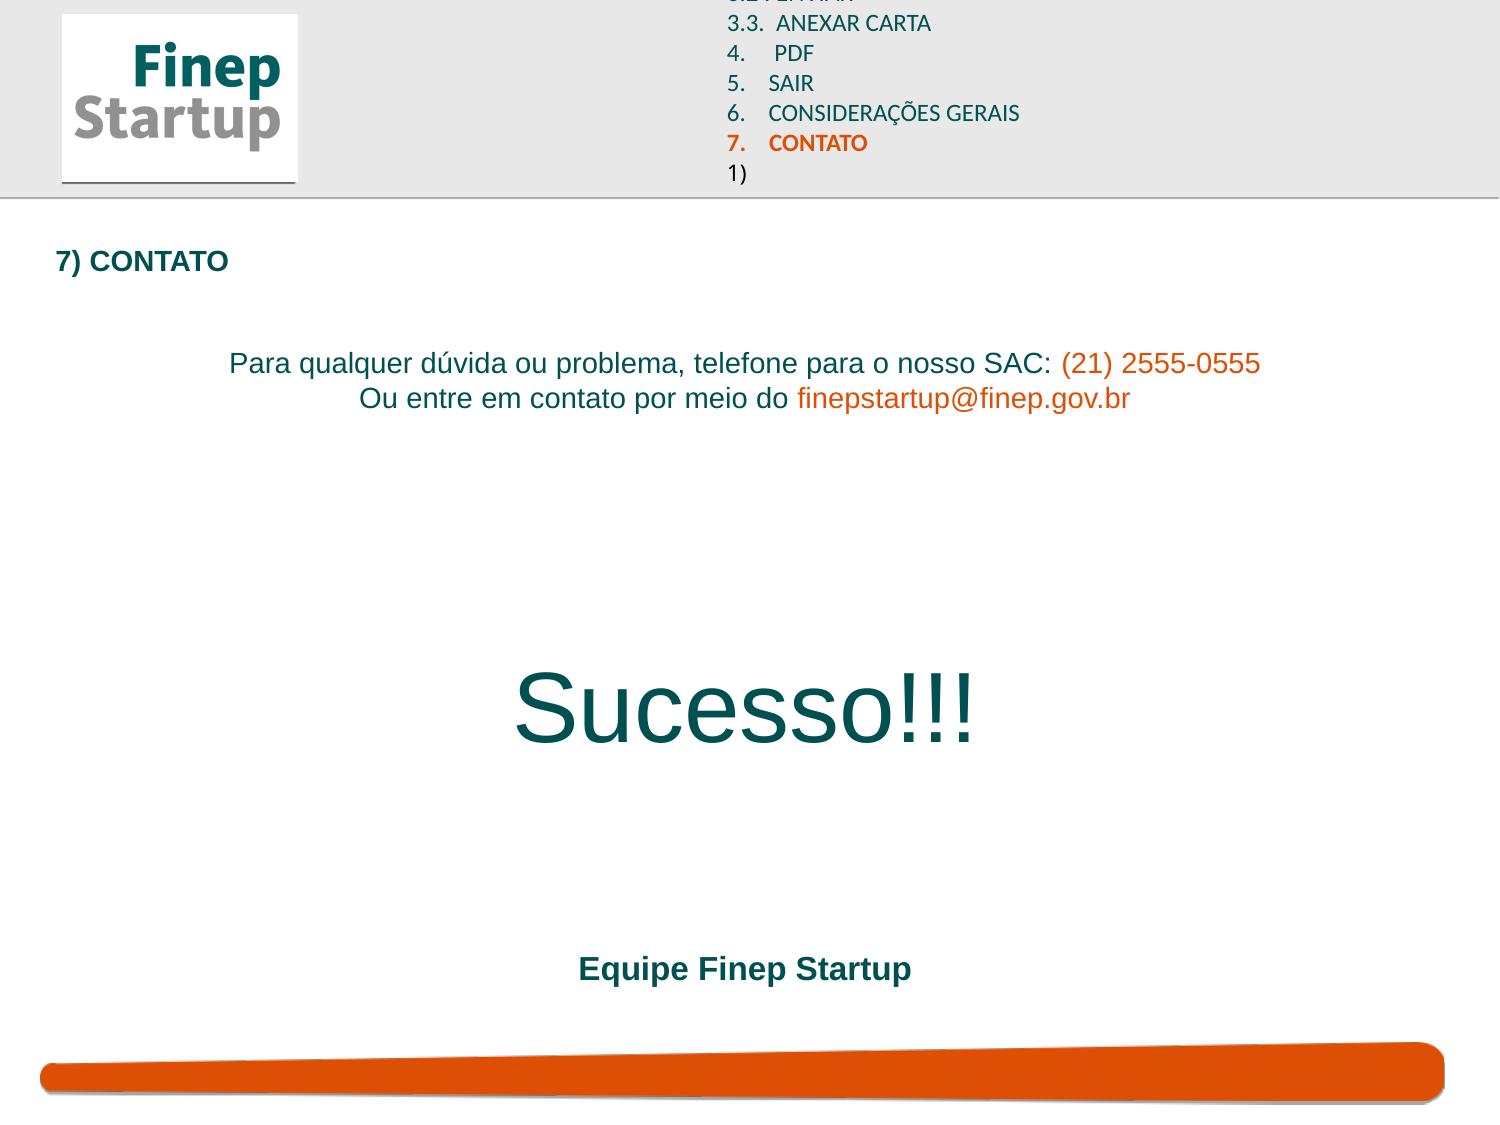

1. 1º ACESSO
2. CADASTRO
3. BOTÕES DO FORMULÁRIO
3.1. SALVAR
3.2 . ENVIAR
3.3. ANEXAR CARTA
4. PDF
5. SAIR
6. CONSIDERAÇÕES GERAIS
7. CONTATO
# 7. Contato
7) CONTATO
Para qualquer dúvida ou problema, telefone para o nosso SAC: (21) 2555-0555
Ou entre em contato por meio do finepstartup@finep.gov.br
Sucesso!!!
Equipe Finep Startup